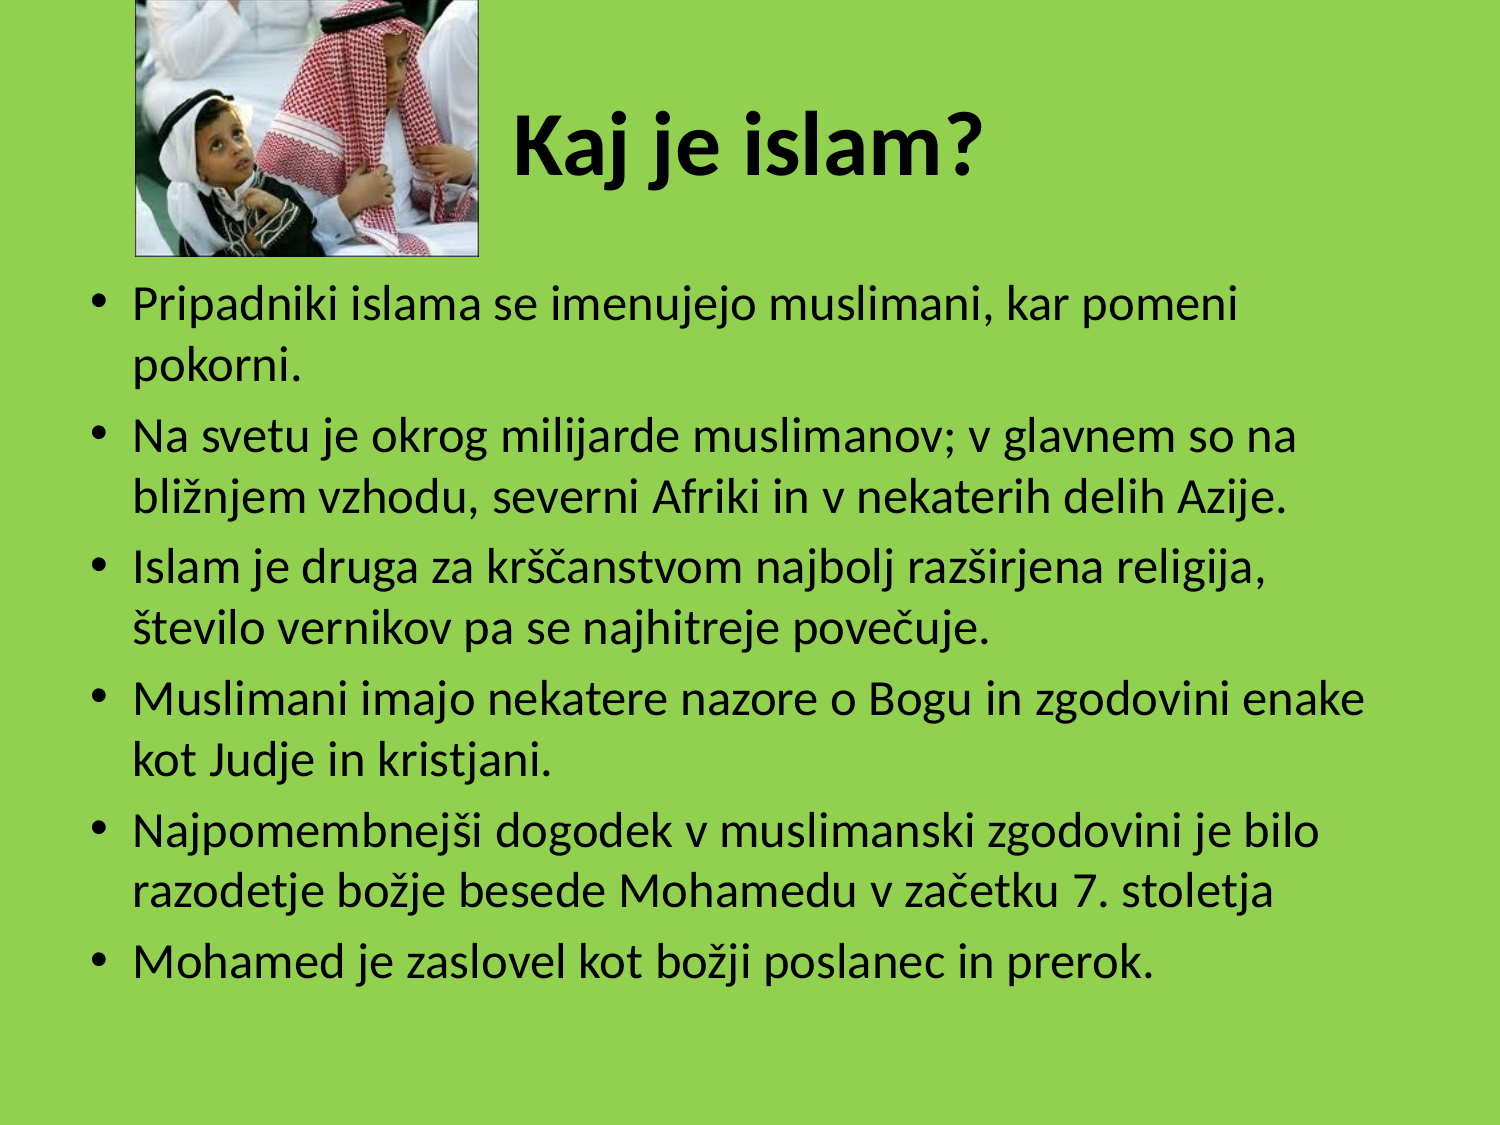

# Kaj je islam?
Pripadniki islama se imenujejo muslimani, kar pomeni pokorni.
Na svetu je okrog milijarde muslimanov; v glavnem so na bližnjem vzhodu, severni Afriki in v nekaterih delih Azije.
Islam je druga za krščanstvom najbolj razširjena religija, število vernikov pa se najhitreje povečuje.
Muslimani imajo nekatere nazore o Bogu in zgodovini enake kot Judje in kristjani.
Najpomembnejši dogodek v muslimanski zgodovini je bilo razodetje božje besede Mohamedu v začetku 7. stoletja
Mohamed je zaslovel kot božji poslanec in prerok.